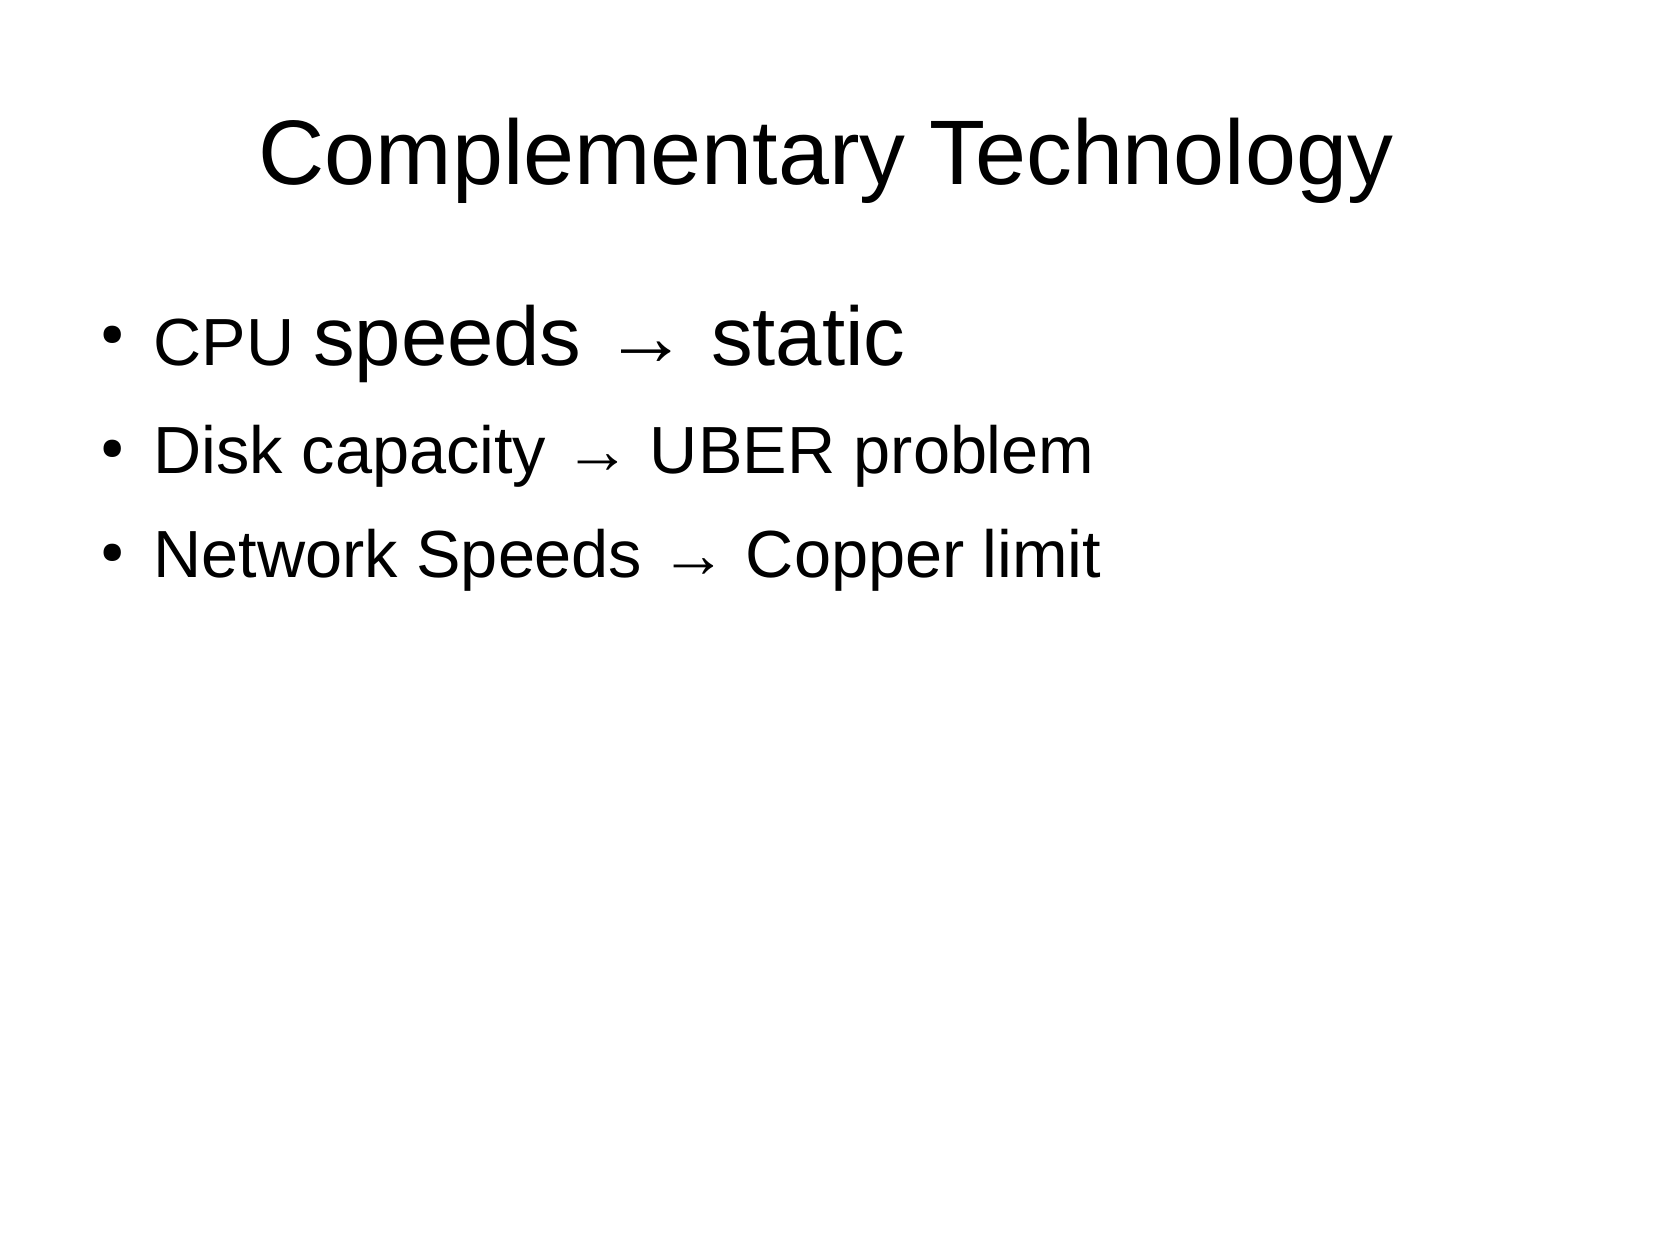

# Complementary Technology
CPU speeds → static
Disk capacity → UBER problem
Network Speeds → Copper limit